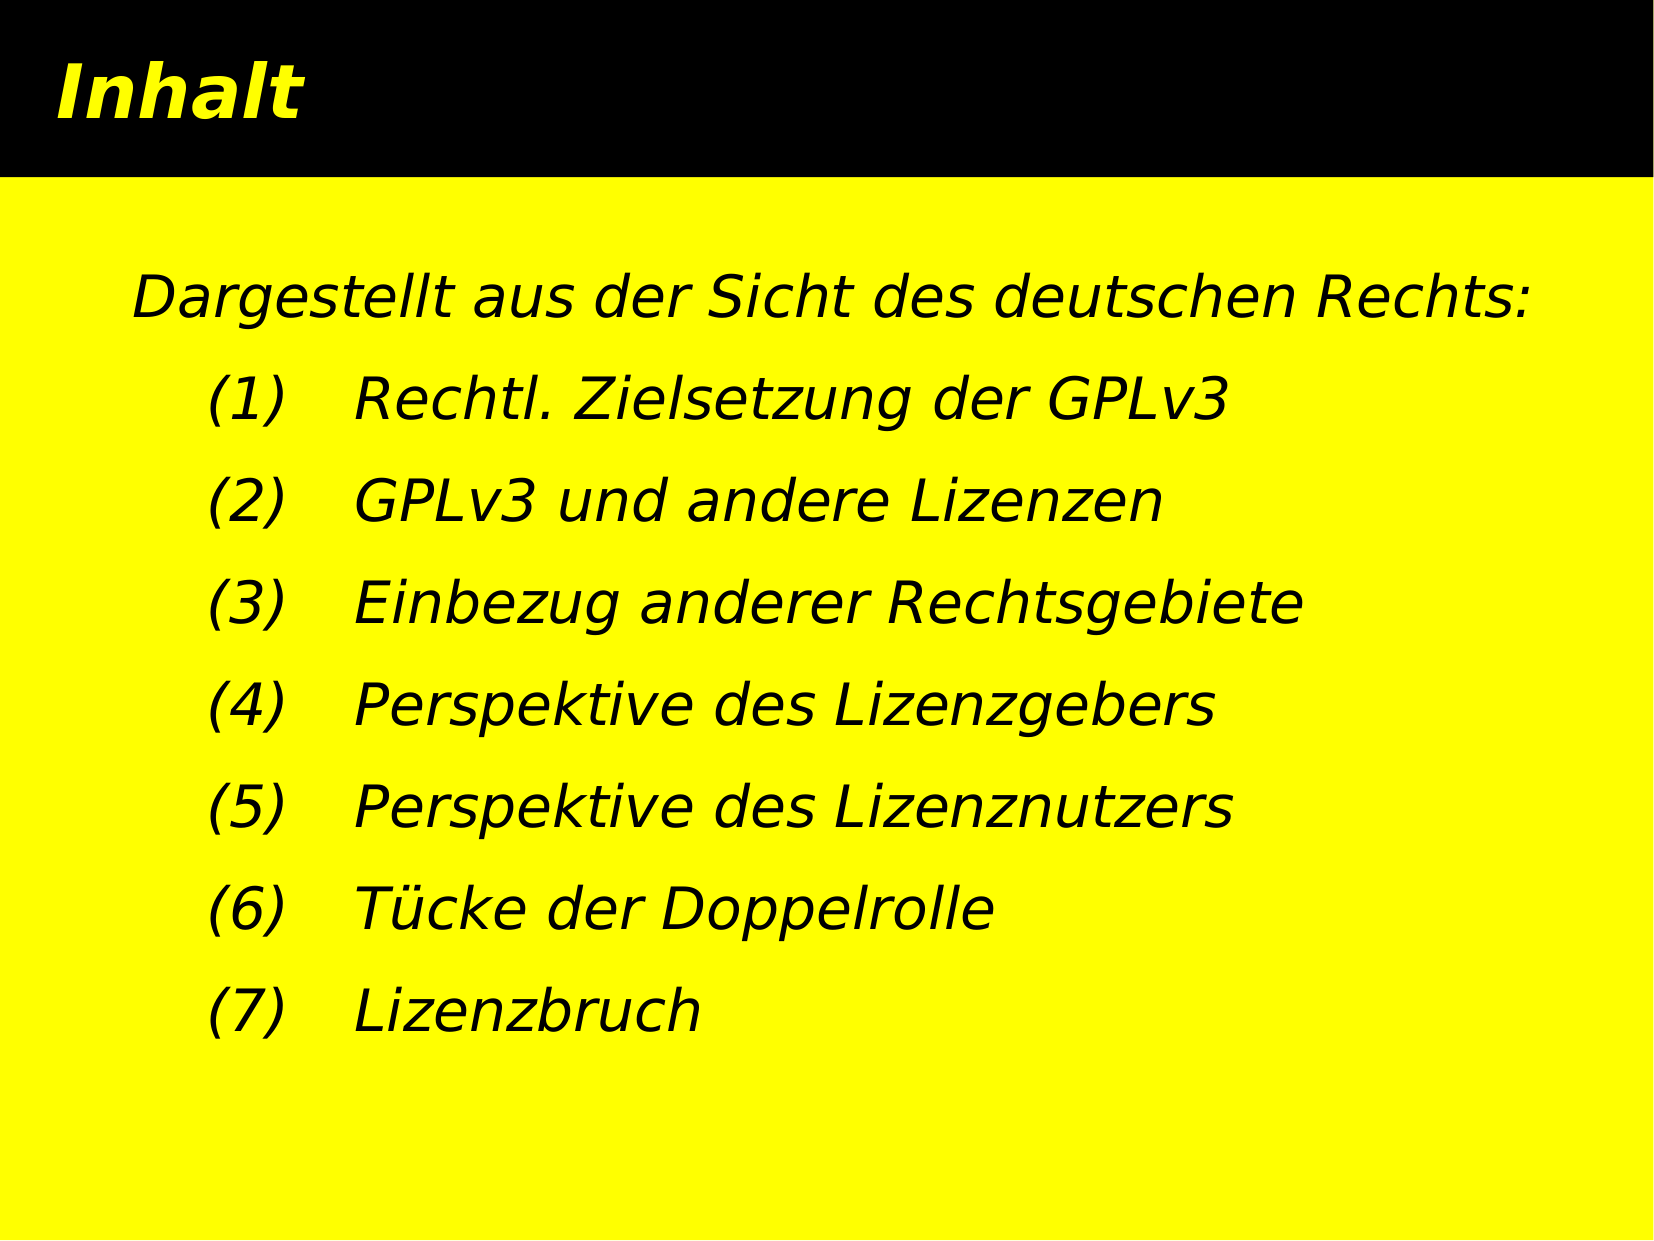

Inhalt
Dargestellt aus der Sicht des deutschen Rechts:
	(1)	Rechtl. Zielsetzung der GPLv3
	(2)	GPLv3 und andere Lizenzen
	(3)	Einbezug anderer Rechtsgebiete
	(4)	Perspektive des Lizenzgebers
	(5)	Perspektive des Lizenznutzers
	(6)	Tücke der Doppelrolle
	(7)	Lizenzbruch